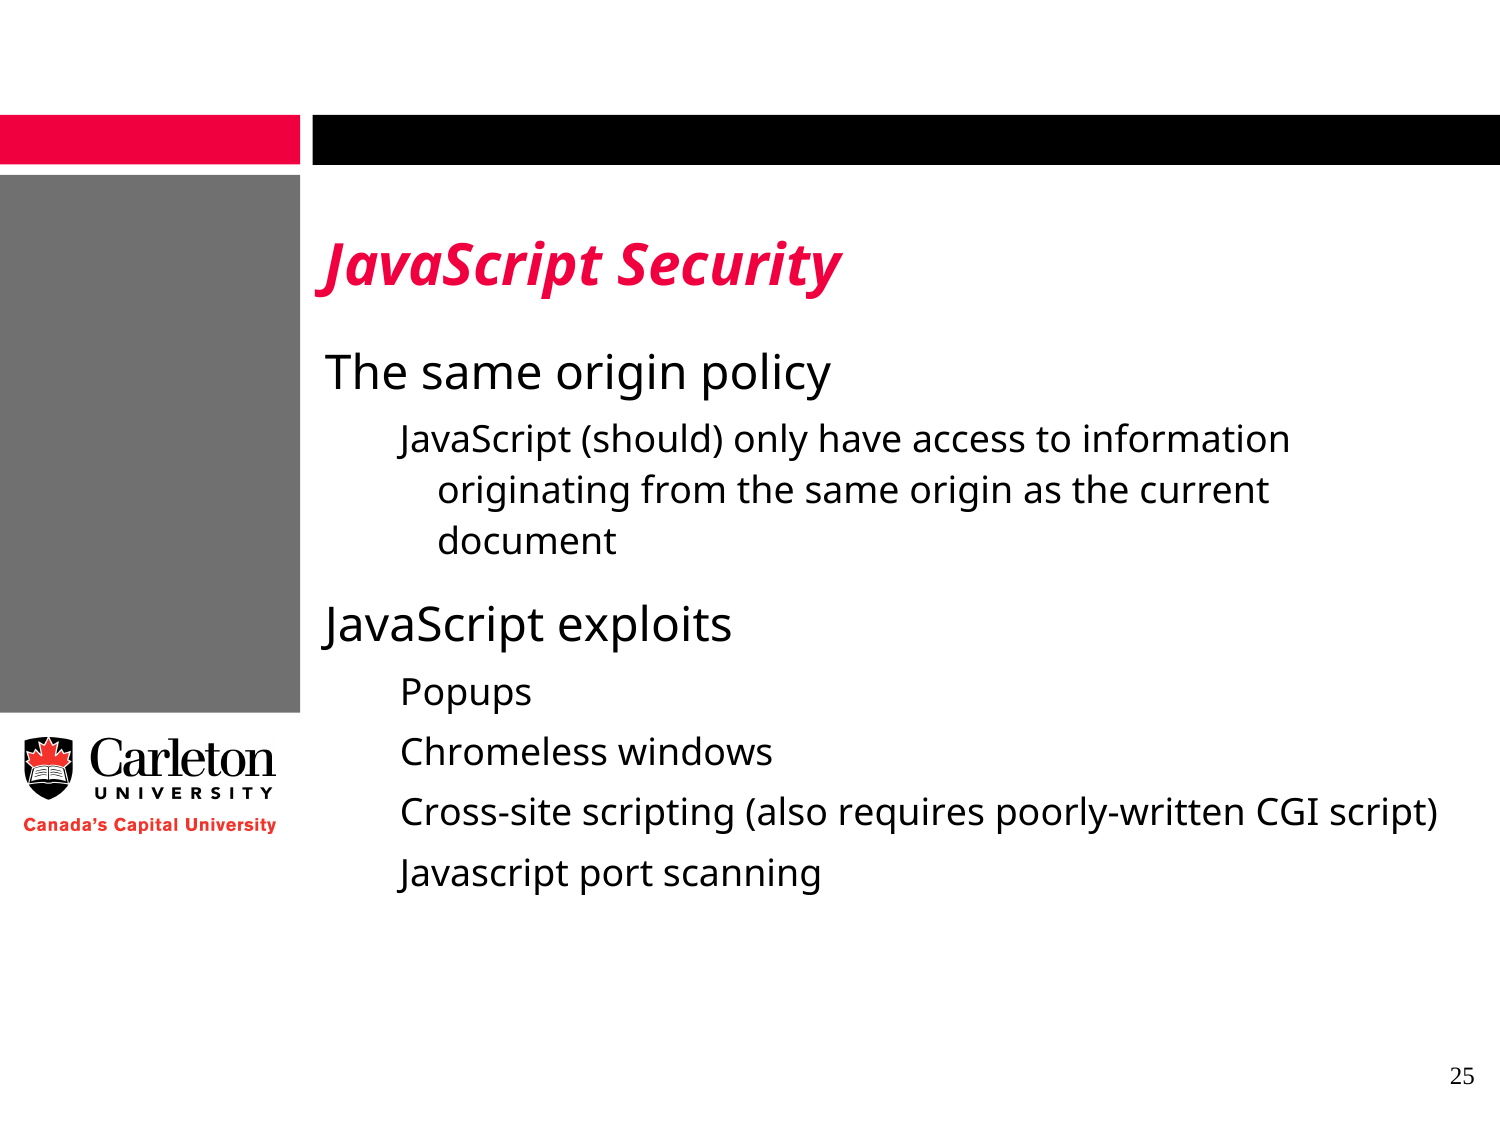

# JavaScript Security
The same origin policy
JavaScript (should) only have access to information originating from the same origin as the current document
JavaScript exploits
Popups
Chromeless windows
Cross-site scripting (also requires poorly-written CGI script)
Javascript port scanning
25